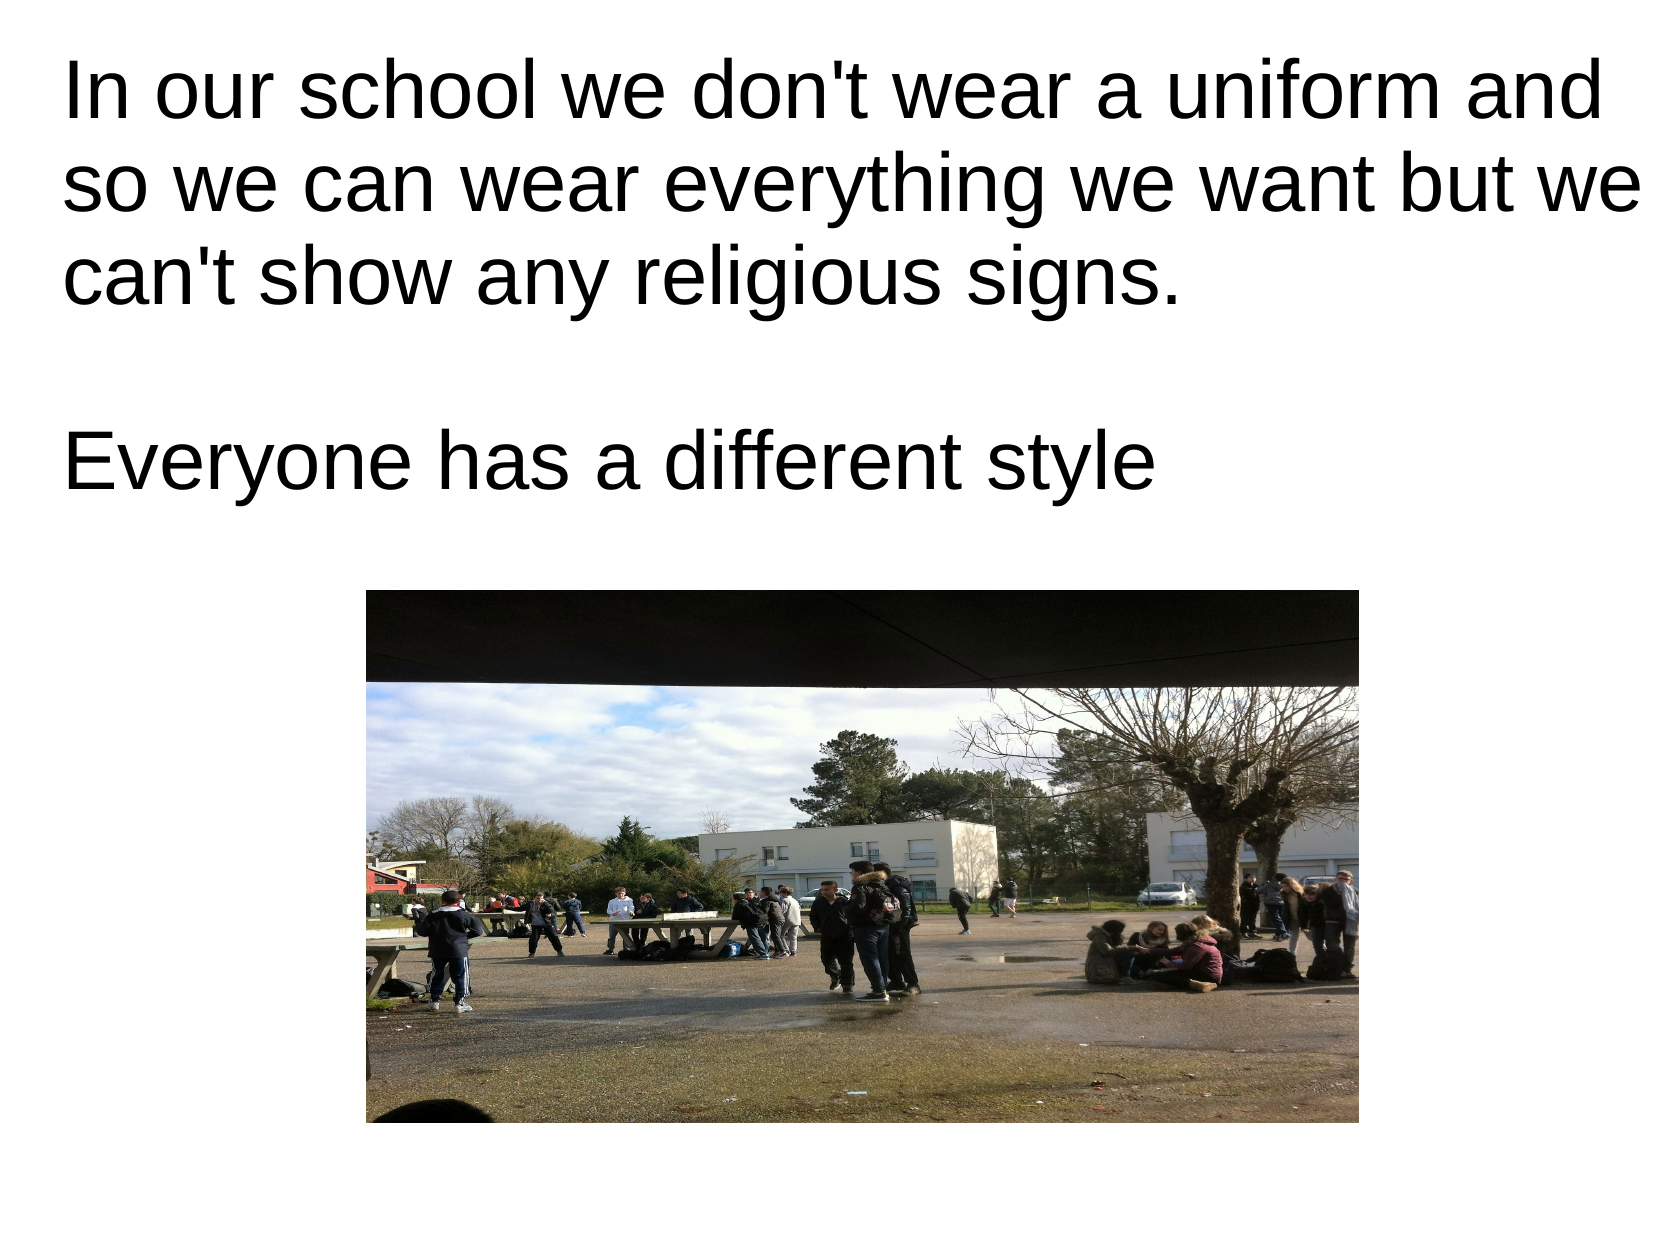

In our school we don't wear a uniform and so we can wear everything we want but we can't show any religious signs.
Everyone has a different style